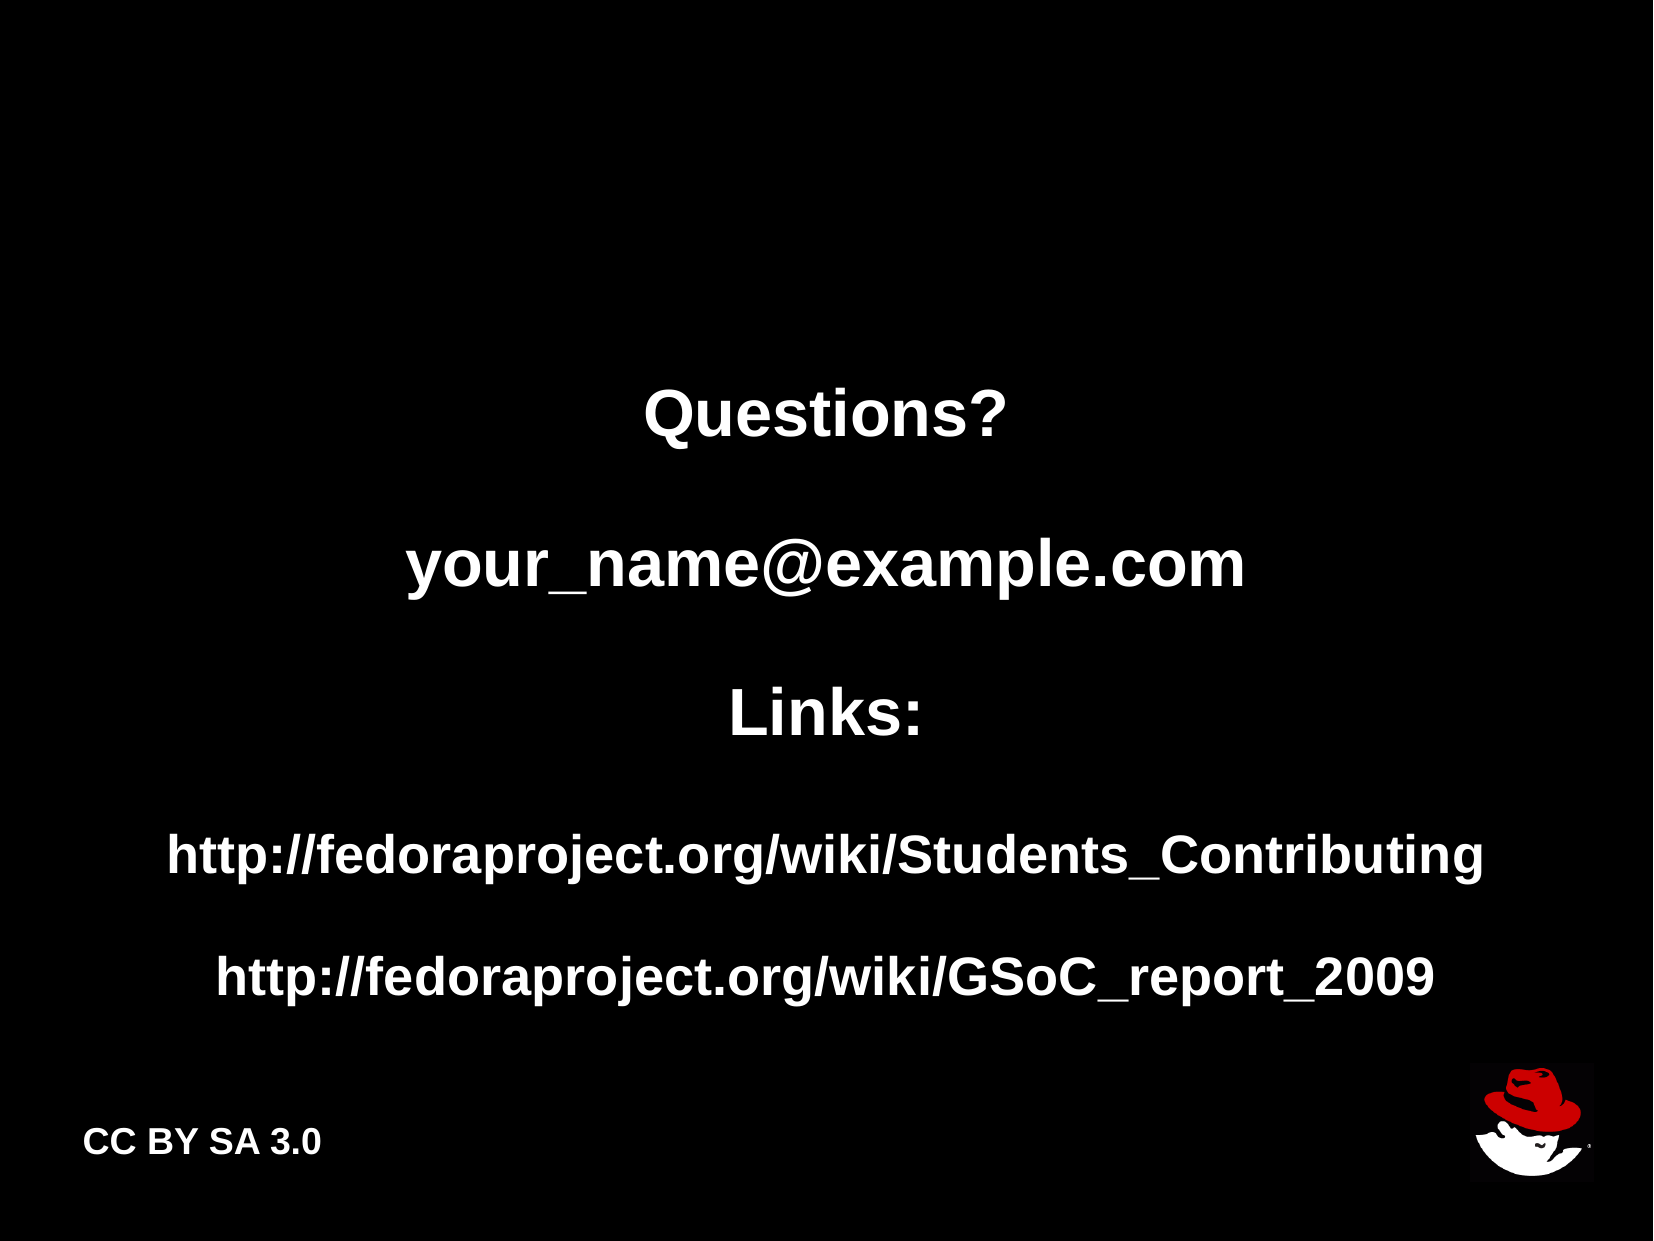

# Questions?
your_name@example.com
Links:
http://fedoraproject.org/wiki/Students_Contributing
http://fedoraproject.org/wiki/GSoC_report_2009
CC BY SA 3.0